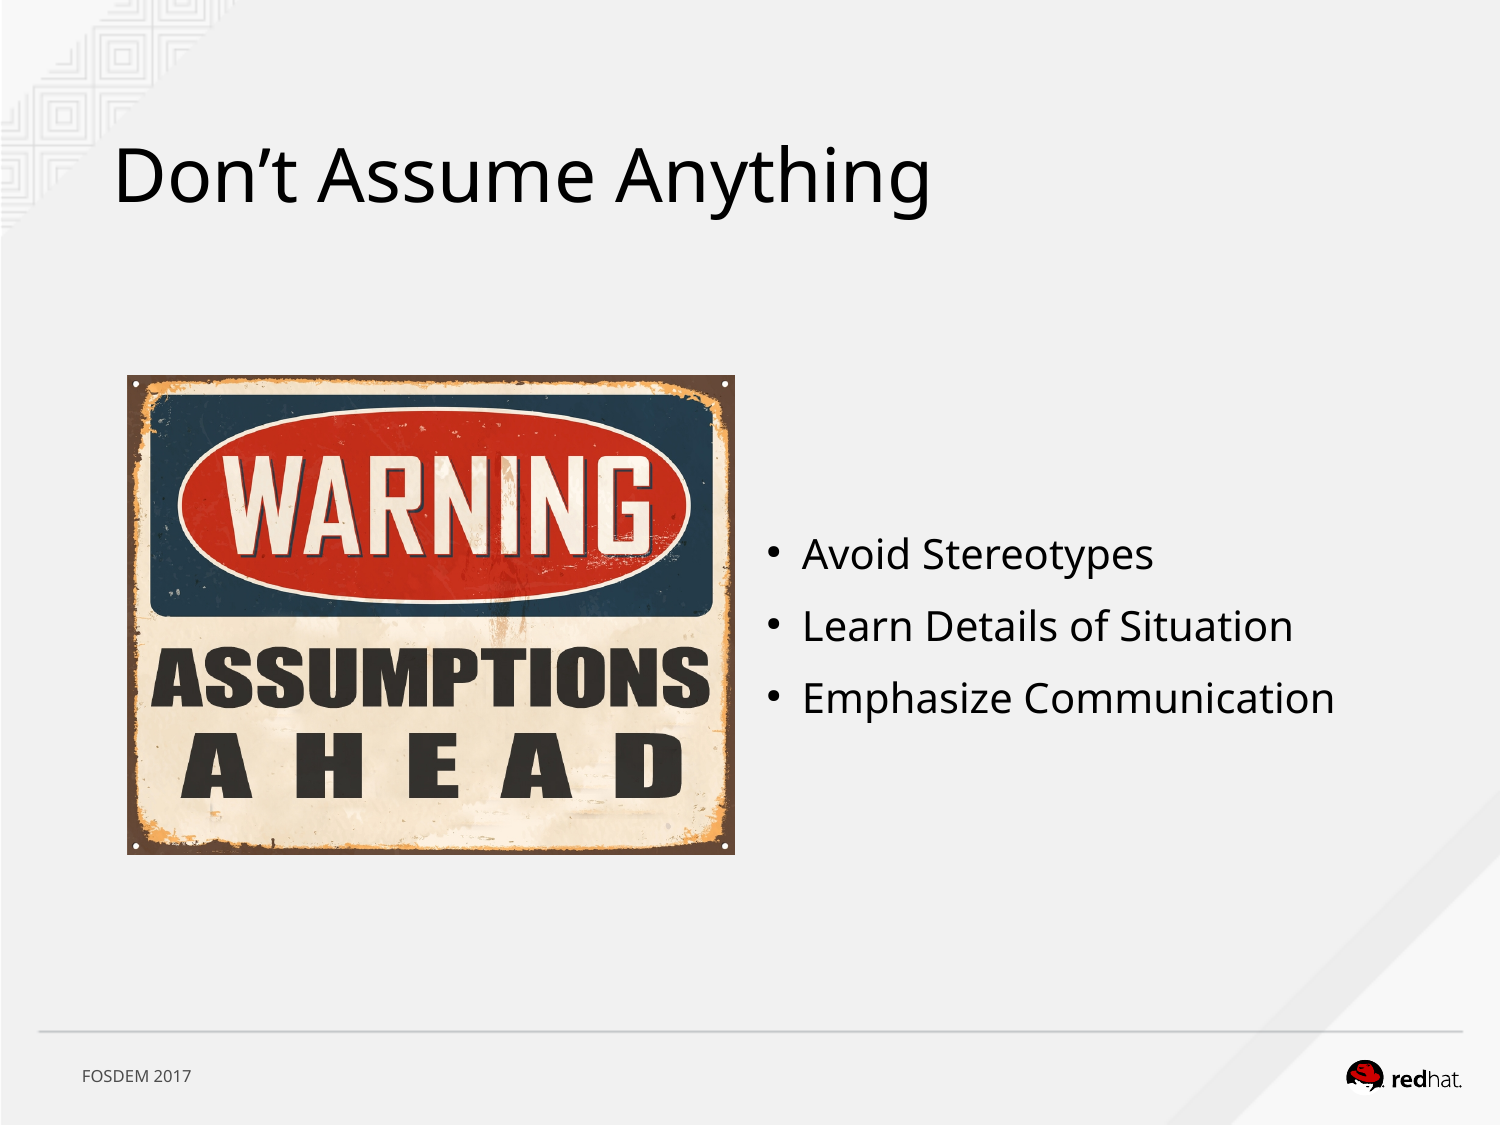

# Don’t Assume Anything
Avoid Stereotypes
Learn Details of Situation
Emphasize Communication
FOSDEM 2017